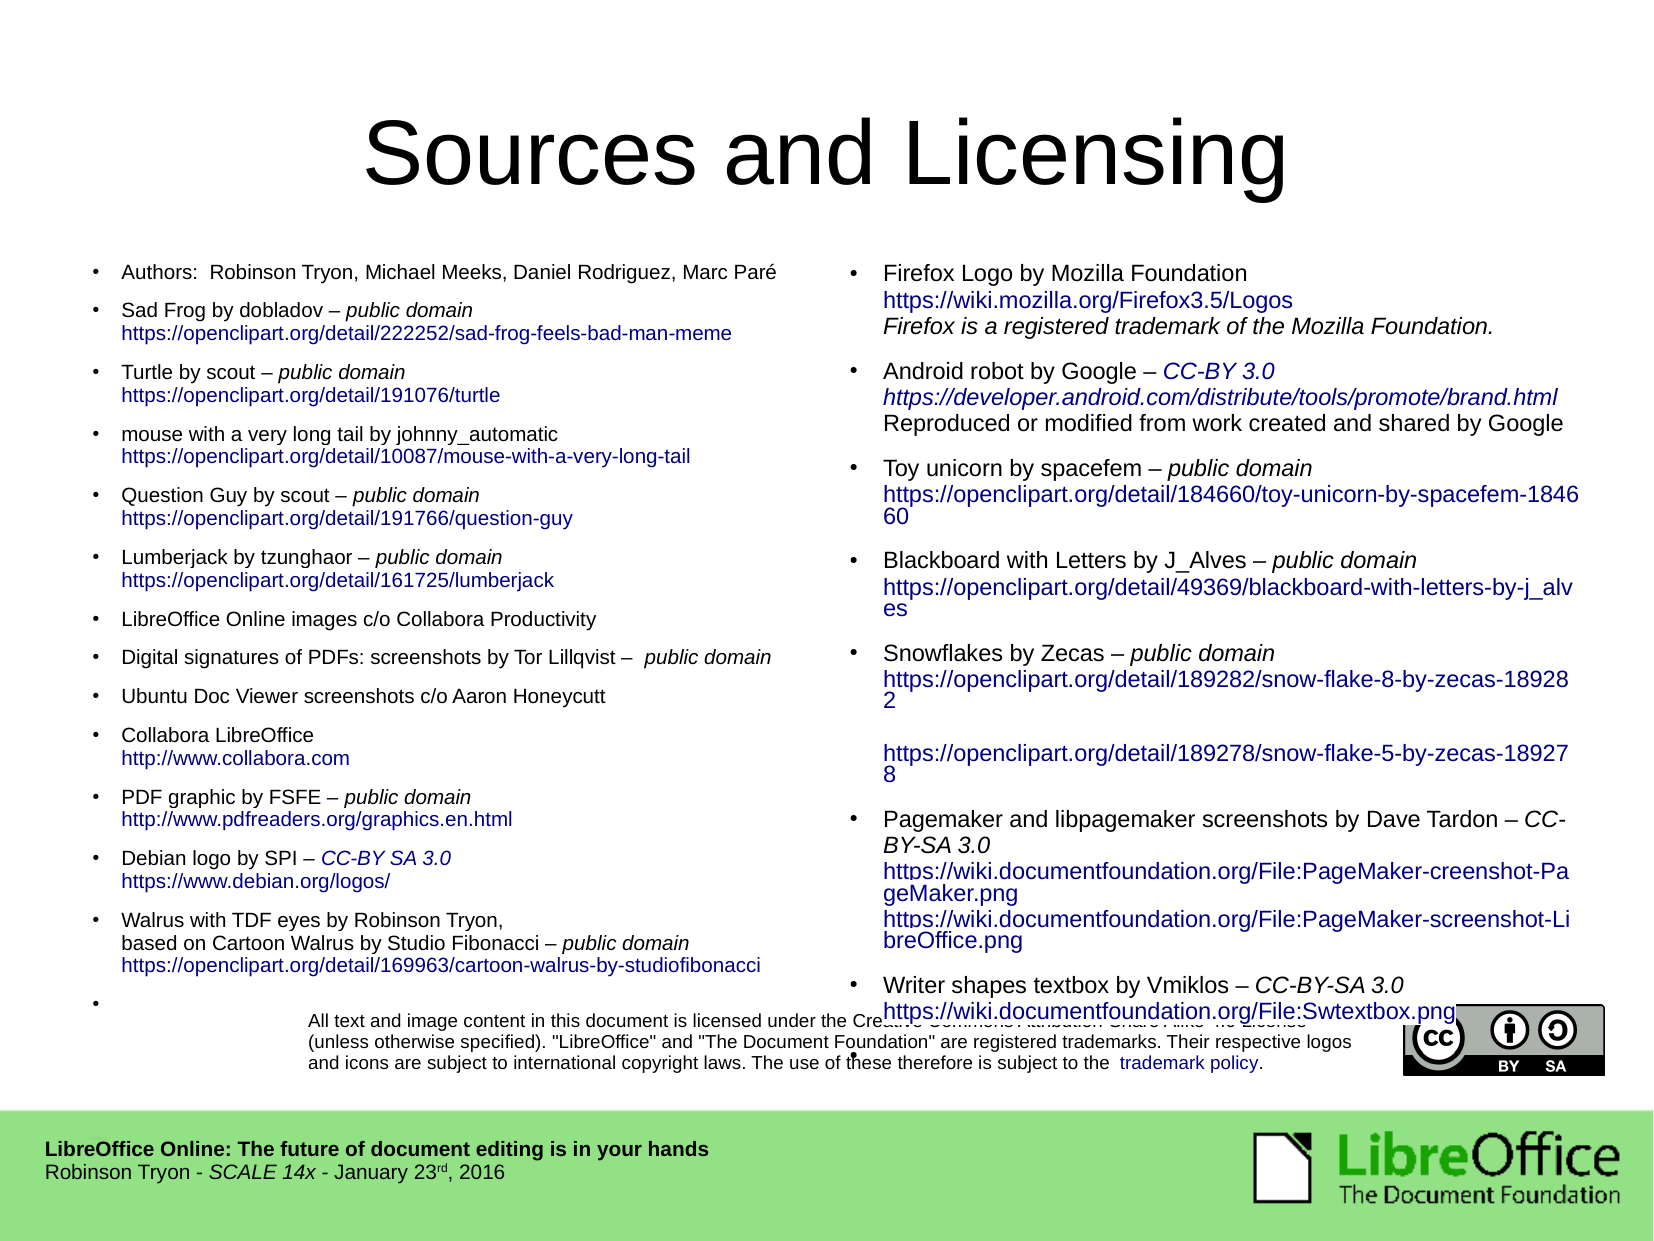

# Sources and Licensing
Authors: Robinson Tryon, Michael Meeks, Daniel Rodriguez, Marc Paré
Sad Frog by dobladov – public domain
https://openclipart.org/detail/222252/sad-frog-feels-bad-man-meme
Turtle by scout – public domain
https://openclipart.org/detail/191076/turtle
mouse with a very long tail by johnny_automatic
https://openclipart.org/detail/10087/mouse-with-a-very-long-tail
Question Guy by scout – public domain
https://openclipart.org/detail/191766/question-guy
Lumberjack by tzunghaor – public domain
https://openclipart.org/detail/161725/lumberjack
LibreOffice Online images c/o Collabora Productivity
Digital signatures of PDFs: screenshots by Tor Lillqvist – public domain
Ubuntu Doc Viewer screenshots c/o Aaron Honeycutt
Collabora LibreOffice
http://www.collabora.com
PDF graphic by FSFE – public domain
http://www.pdfreaders.org/graphics.en.html
Debian logo by SPI – CC-BY SA 3.0
https://www.debian.org/logos/
Walrus with TDF eyes by Robinson Tryon,
based on Cartoon Walrus by Studio Fibonacci – public domain
https://openclipart.org/detail/169963/cartoon-walrus-by-studiofibonacci
Firefox Logo by Mozilla Foundation
https://wiki.mozilla.org/Firefox3.5/Logos
Firefox is a registered trademark of the Mozilla Foundation.
Android robot by Google – CC-BY 3.0
https://developer.android.com/distribute/tools/promote/brand.html
Reproduced or modified from work created and shared by Google
Toy unicorn by spacefem – public domain
https://openclipart.org/detail/184660/toy-unicorn-by-spacefem-184660
Blackboard with Letters by J_Alves – public domain
https://openclipart.org/detail/49369/blackboard-with-letters-by-j_alves
Snowflakes by Zecas – public domain
https://openclipart.org/detail/189282/snow-flake-8-by-zecas-189282
https://openclipart.org/detail/189278/snow-flake-5-by-zecas-189278
Pagemaker and libpagemaker screenshots by Dave Tardon – CC-BY-SA 3.0
https://wiki.documentfoundation.org/File:PageMaker-creenshot-PageMaker.pnghttps://wiki.documentfoundation.org/File:PageMaker-screenshot-LibreOffice.png
Writer shapes textbox by Vmiklos – CC-BY-SA 3.0
https://wiki.documentfoundation.org/File:Swtextbox.png
All text and image content in this document is licensed under the Creative Commons Attribution-Share Alike 4.0 License (unless otherwise specified). "LibreOffice" and "The Document Foundation" are registered trademarks. Their respective logos and icons are subject to international copyright laws. The use of these therefore is subject to the trademark policy.